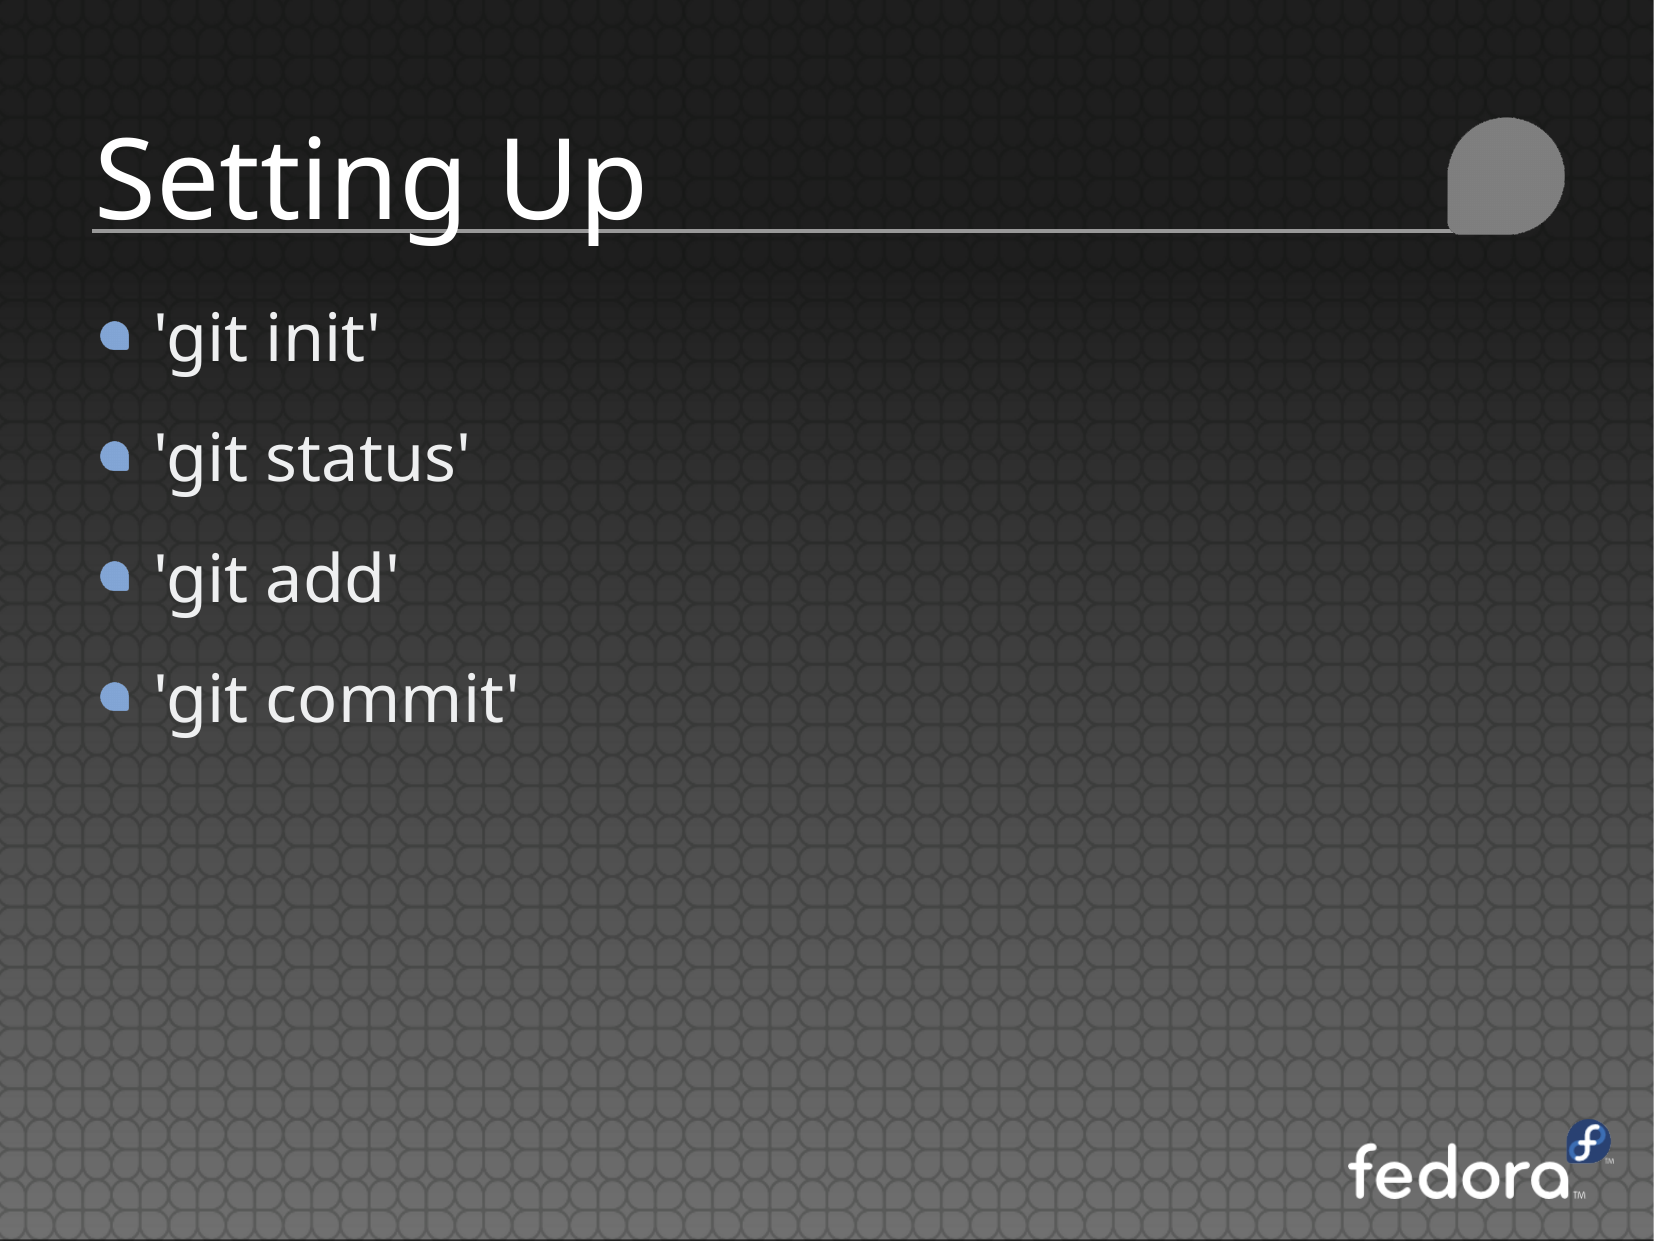

Setting Up
# 'git init'
'git status'
'git add'
'git commit'